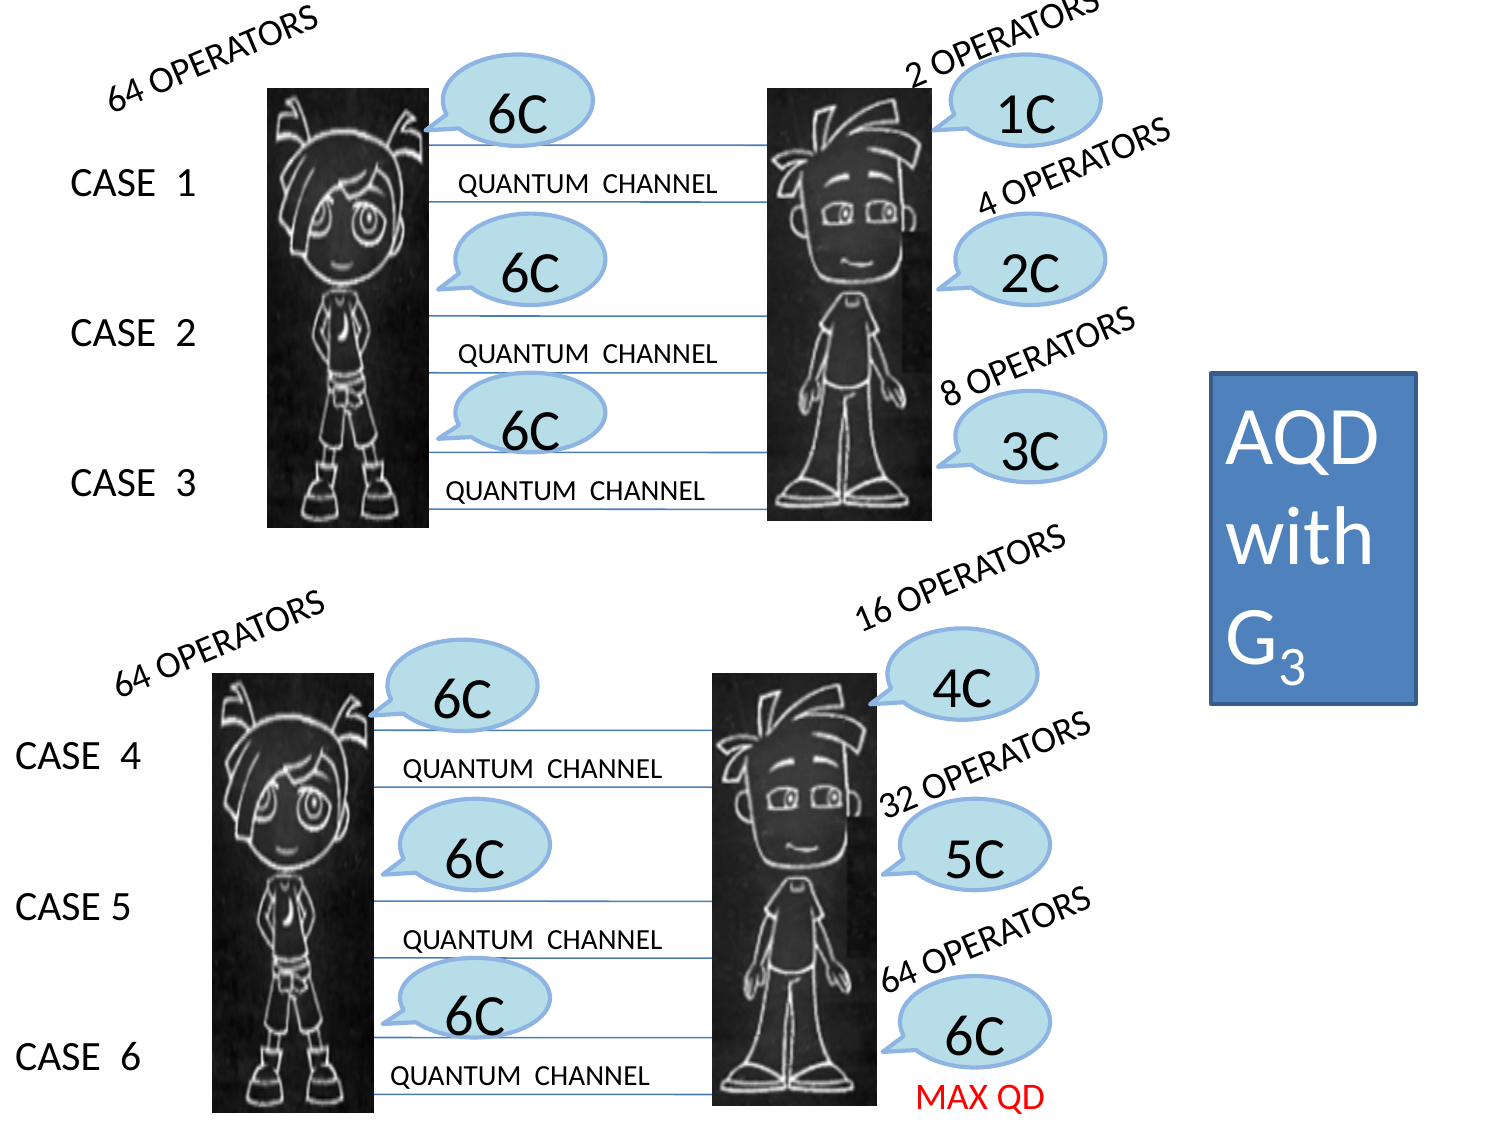

2 OPERATORS
64 OPERATORS
6C
1C
4 OPERATORS
CASE 1
CASE 2
CASE 3
QUANTUM CHANNEL
6C
2C
8 OPERATORS
QUANTUM CHANNEL
6C
AQD
with
G3
3C
QUANTUM CHANNEL
16 OPERATORS
64 OPERATORS
4C
6C
CASE 4
CASE 5
CASE 6
32 OPERATORS
QUANTUM CHANNEL
6C
5C
64 OPERATORS
QUANTUM CHANNEL
6C
6C
QUANTUM CHANNEL
MAX QD